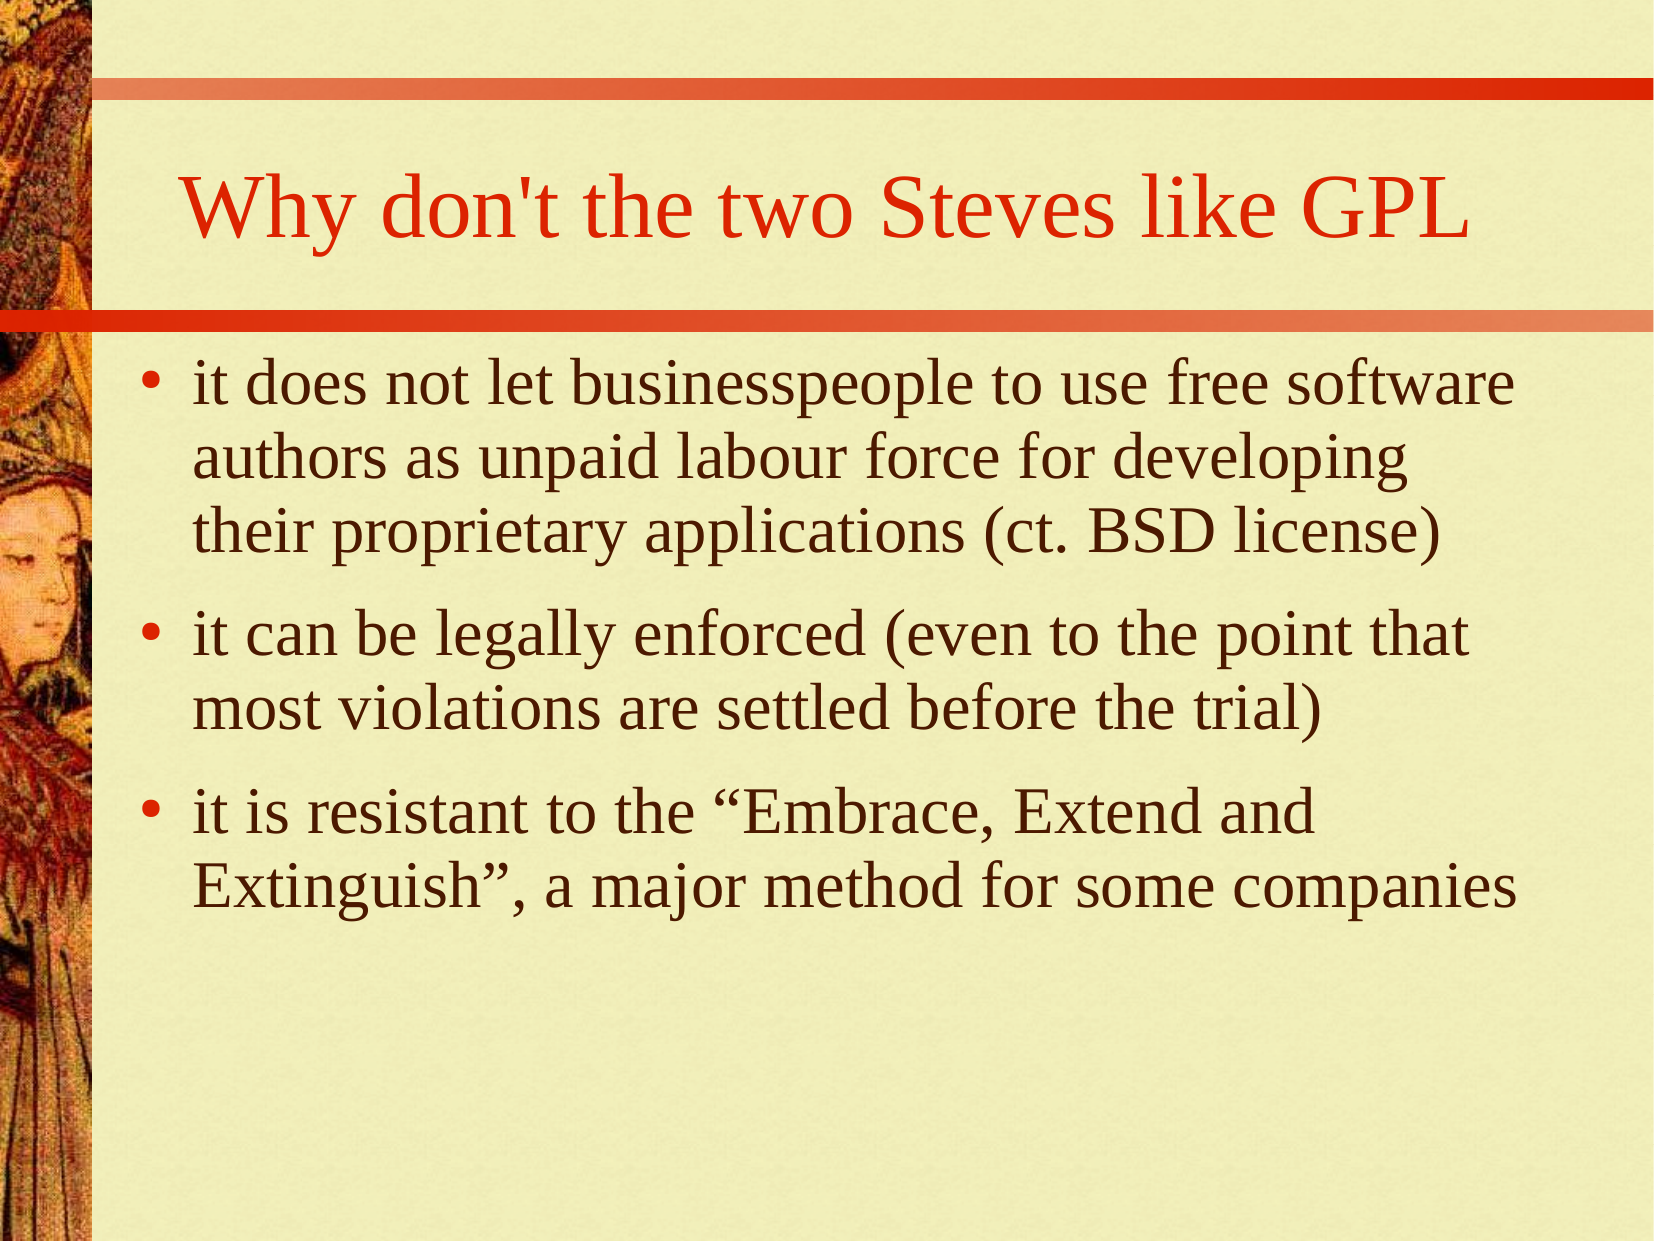

# Why don't the two Steves like GPL
it does not let businesspeople to use free software authors as unpaid labour force for developing their proprietary applications (ct. BSD license)
it can be legally enforced (even to the point that most violations are settled before the trial)
it is resistant to the “Embrace, Extend and Extinguish”, a major method for some companies